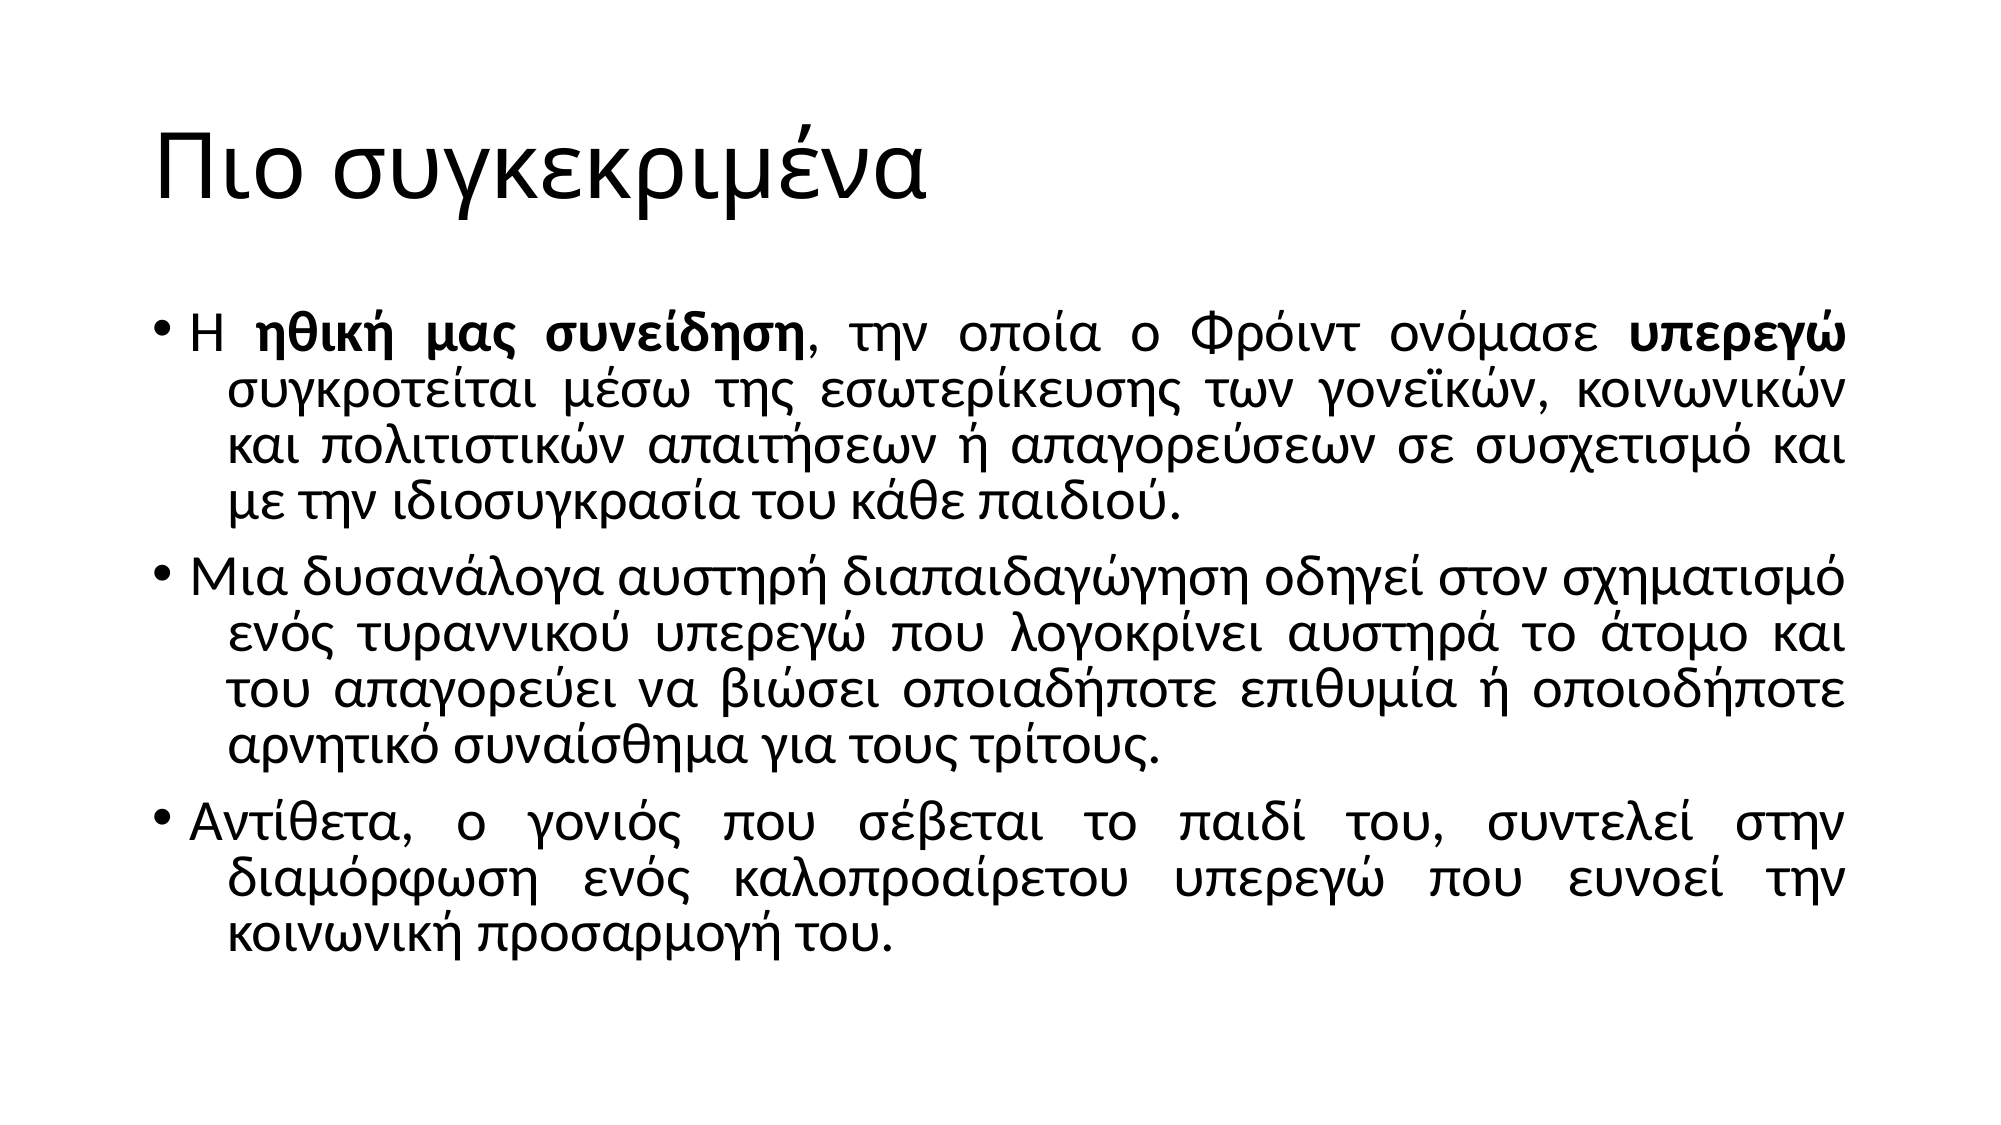

# Πιο συγκεκριμένα
Η ηθική μας συνείδηση, την οποία ο Φρόιντ ονόμασε υπερεγώ συγκροτείται μέσω της εσωτερίκευσης των γονεϊκών, κοινωνικών και πολιτιστικών απαιτήσεων ή απαγορεύσεων σε συσχετισμό και με την ιδιοσυγκρασία του κάθε παιδιού.
Μια δυσανάλογα αυστηρή διαπαιδαγώγηση οδηγεί στον σχηματισμό ενός τυραννικού υπερεγώ που λογοκρίνει αυστηρά το άτομο και του απαγορεύει να βιώσει οποιαδήποτε επιθυμία ή οποιοδήποτε αρνητικό συναίσθημα για τους τρίτους.
Αντίθετα, ο γονιός που σέβεται το παιδί του, συντελεί στην διαμόρφωση ενός καλοπροαίρετου υπερεγώ που ευνοεί την κοινωνική προσαρμογή του.